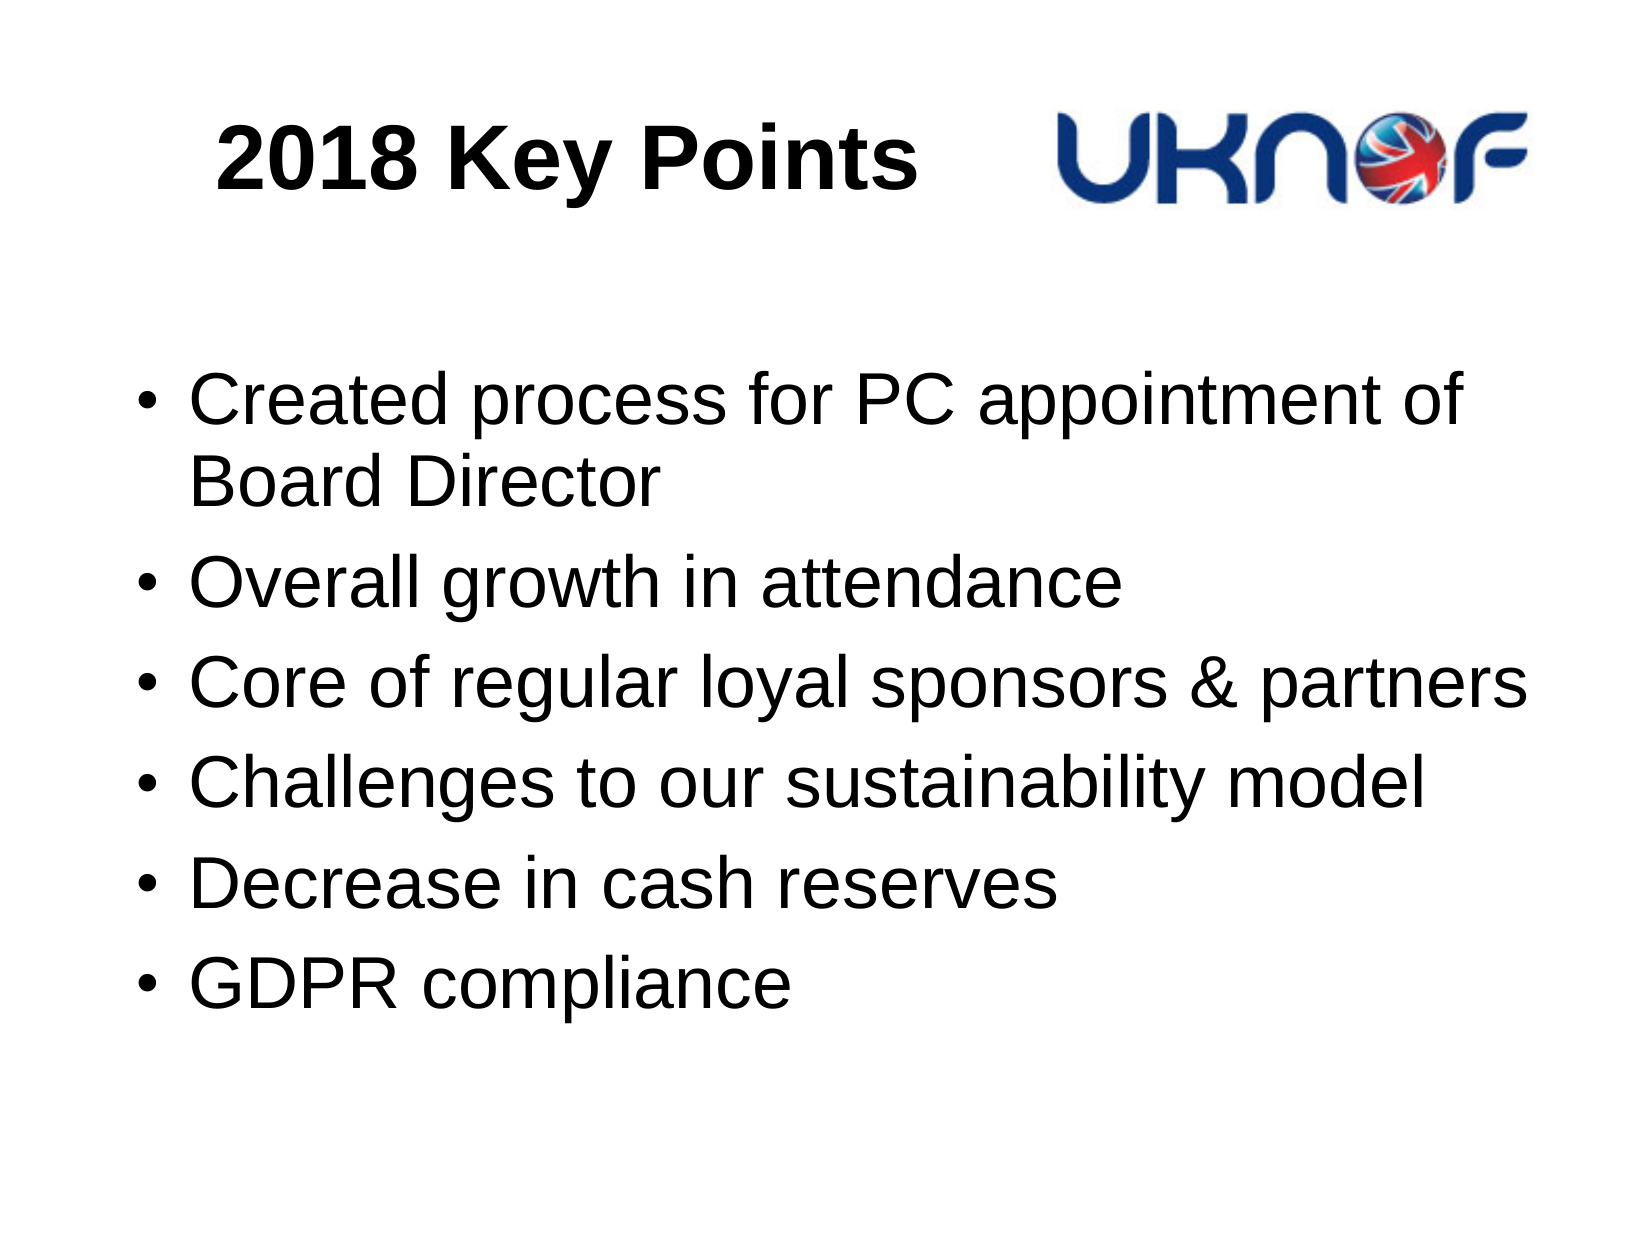

# 2018 Key Points
Created process for PC appointment of Board Director
Overall growth in attendance
Core of regular loyal sponsors & partners
Challenges to our sustainability model
Decrease in cash reserves
GDPR compliance